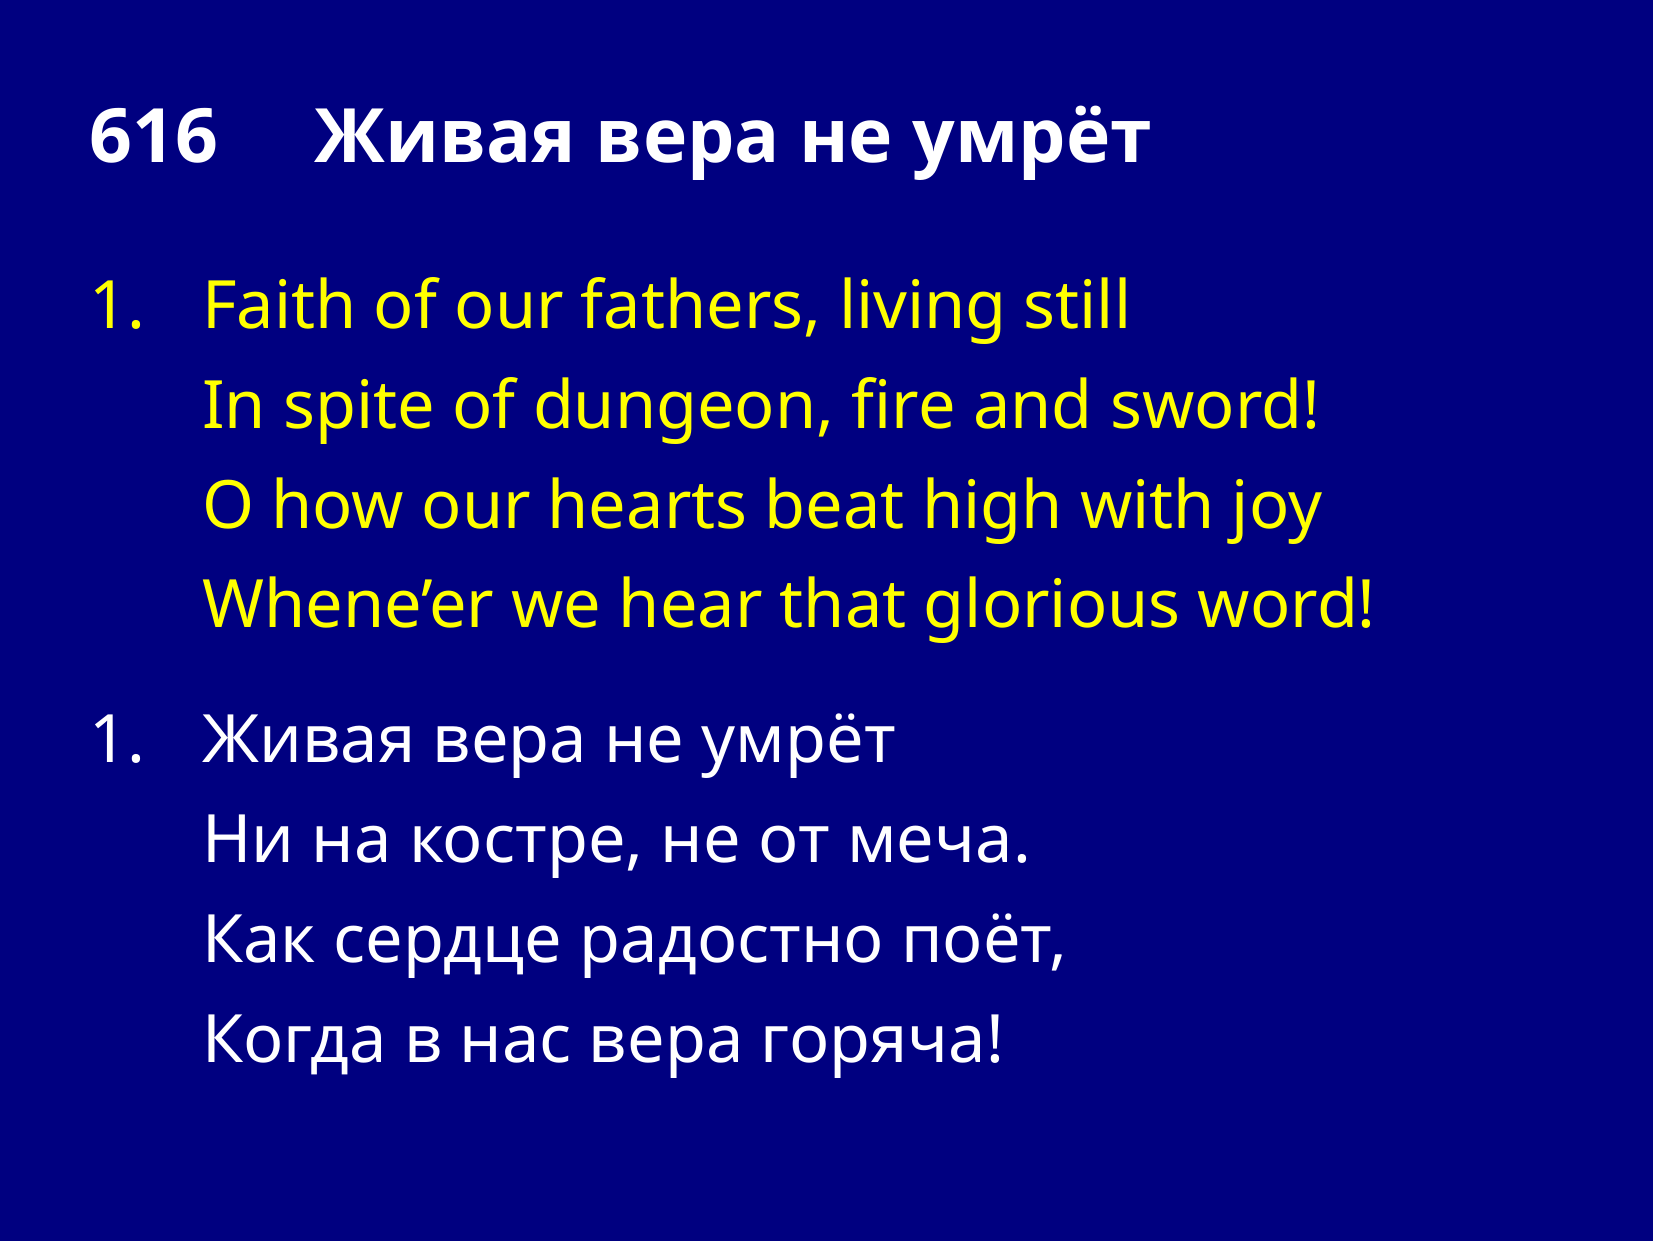

616	Живая вера не умрёт
1.	Faith of our fathers, living still
	In spite of dungeon, fire and sword!
	O how our hearts beat high with joy
	Whene’er we hear that glorious word!
1.	Живая вера не умрёт
	Ни на костре, не от меча.
	Как сердце радостно поёт,
	Когда в нас вера горяча!